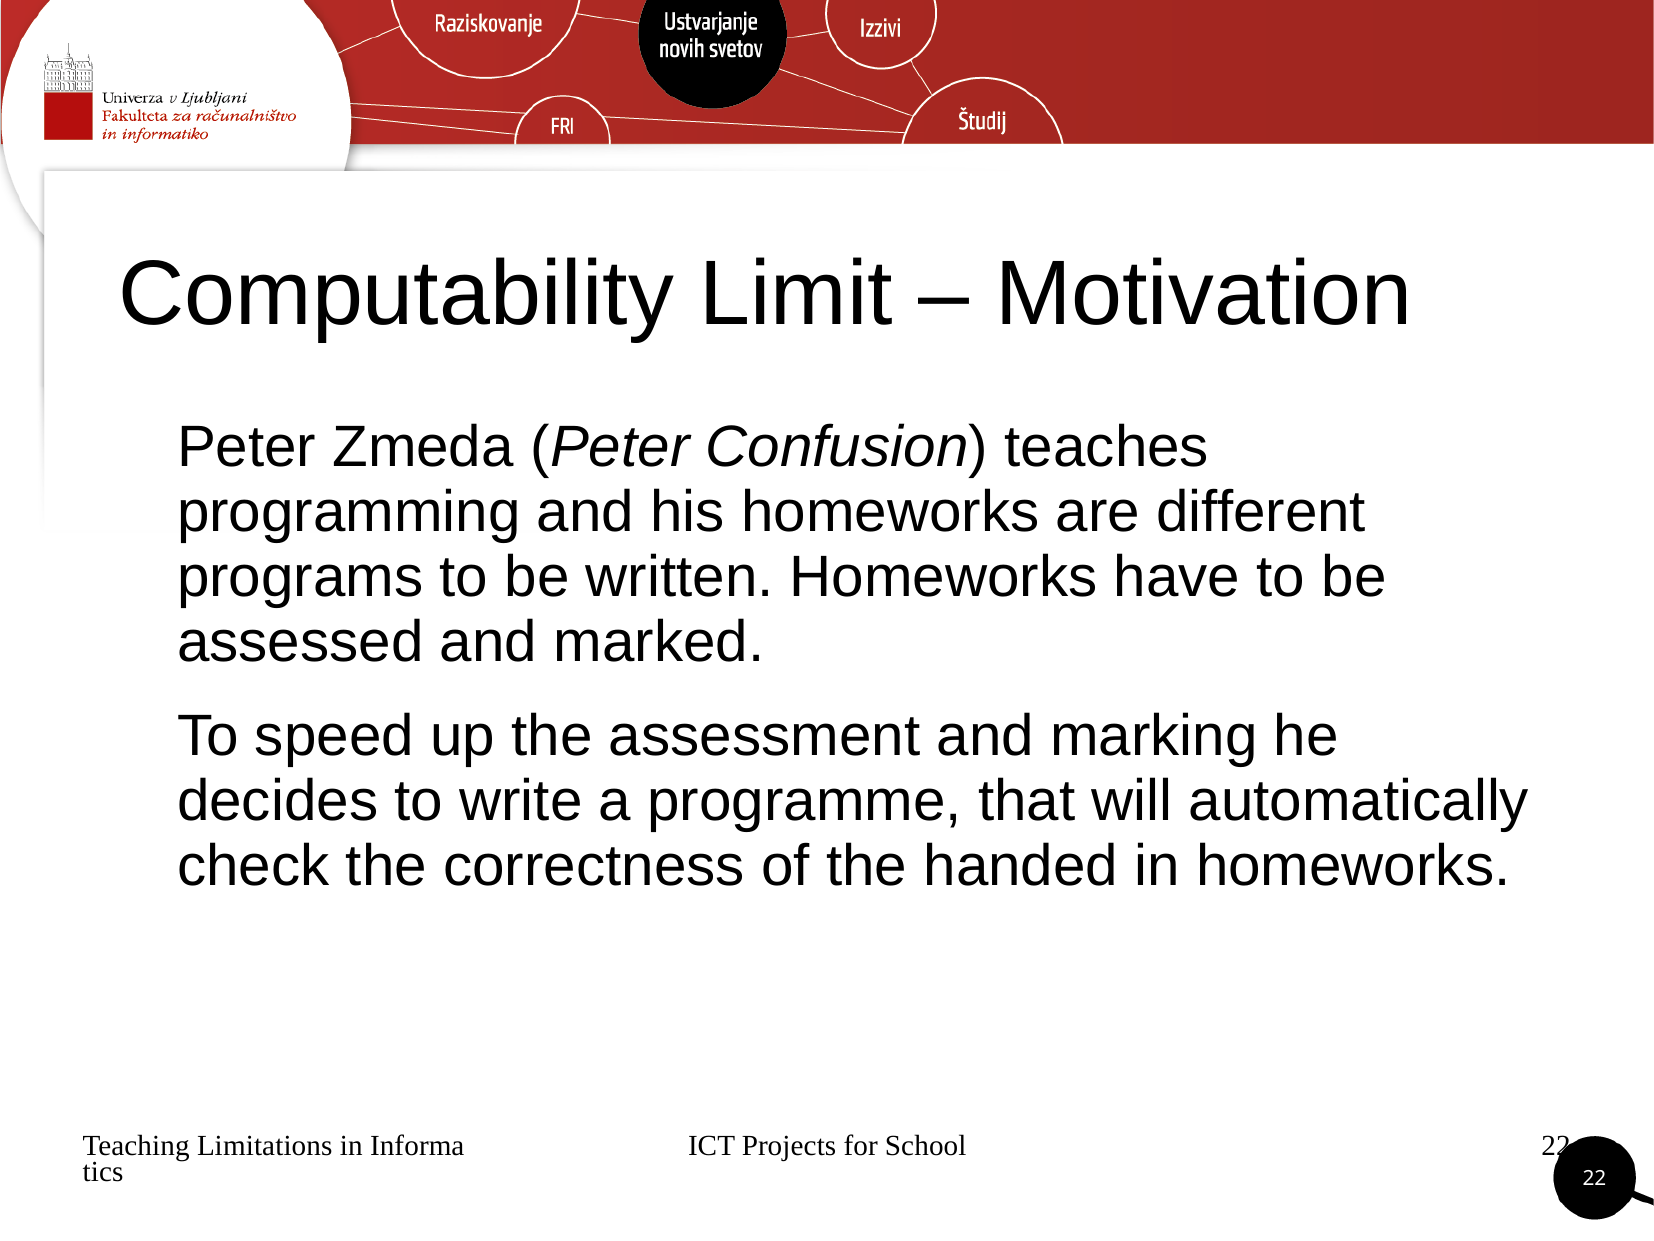

# Computability Limit – Motivation
Peter Zmeda (Peter Confusion) teaches programming and his homeworks are different programs to be written. Homeworks have to be assessed and marked.
To speed up the assessment and marking he decides to write a programme, that will automatically check the correctness of the handed in homeworks.
Teaching Limitations in Informatics
ICT Projects for School
22